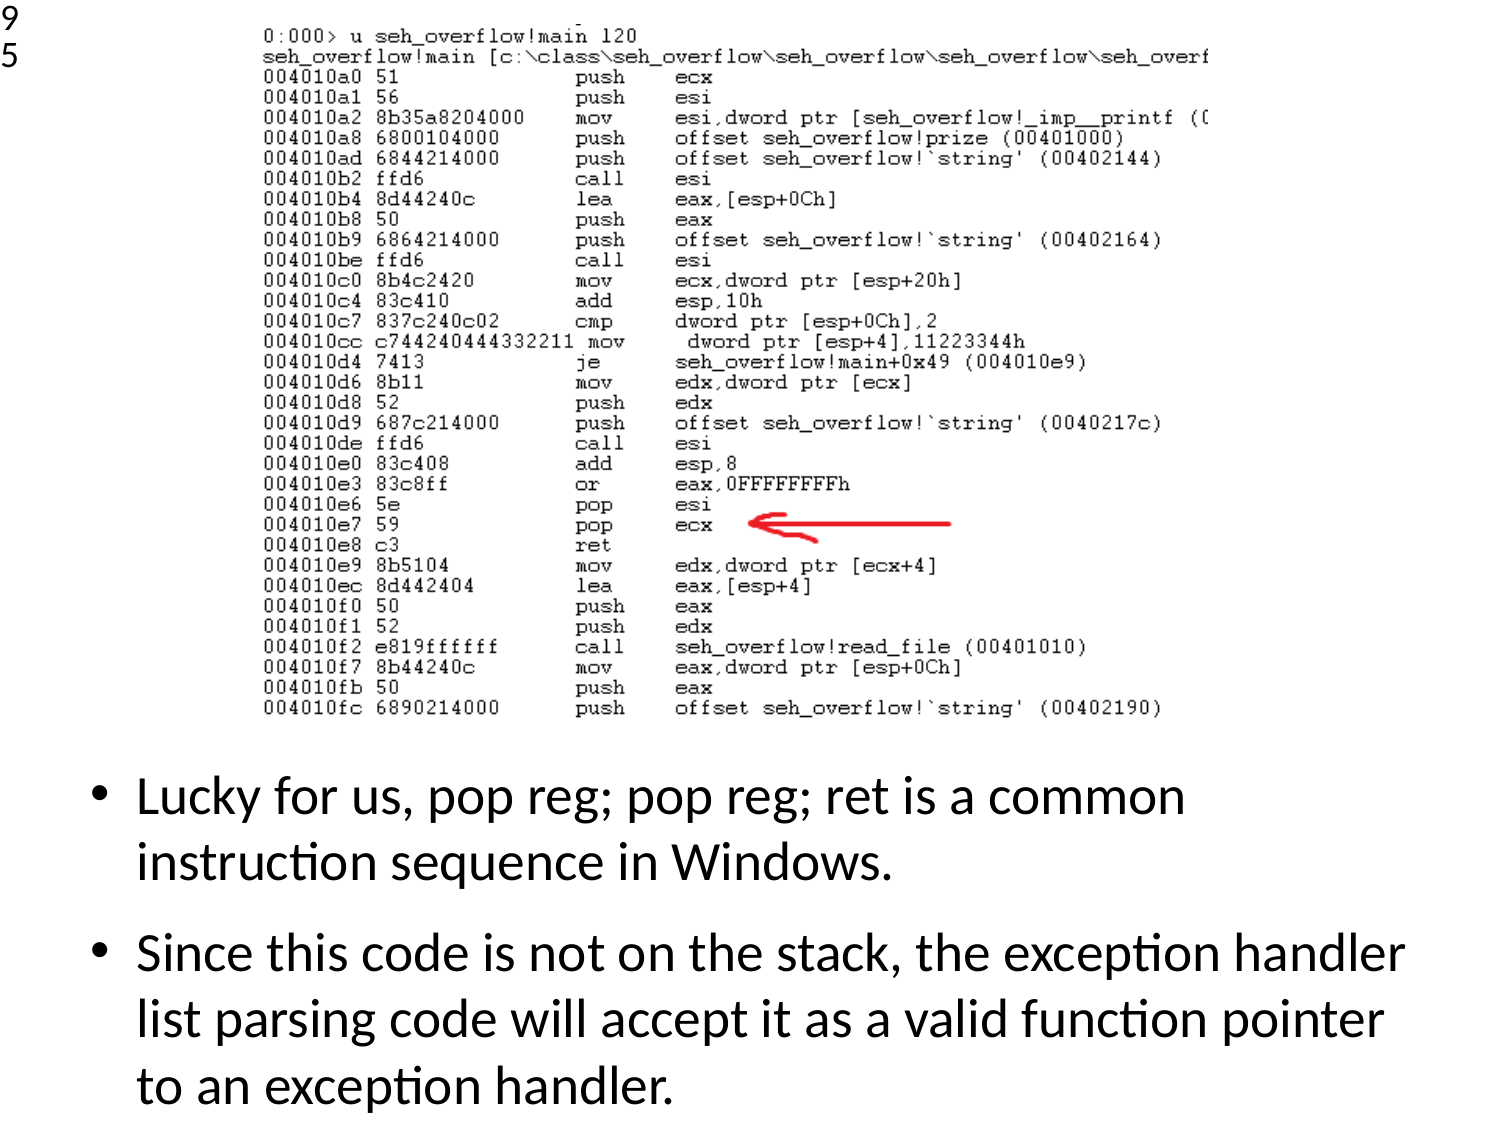

# Lucky for us, pop reg; pop reg; ret is a common instruction sequence in Windows.
Since this code is not on the stack, the exception handler list parsing code will accept it as a valid function pointer to an exception handler.